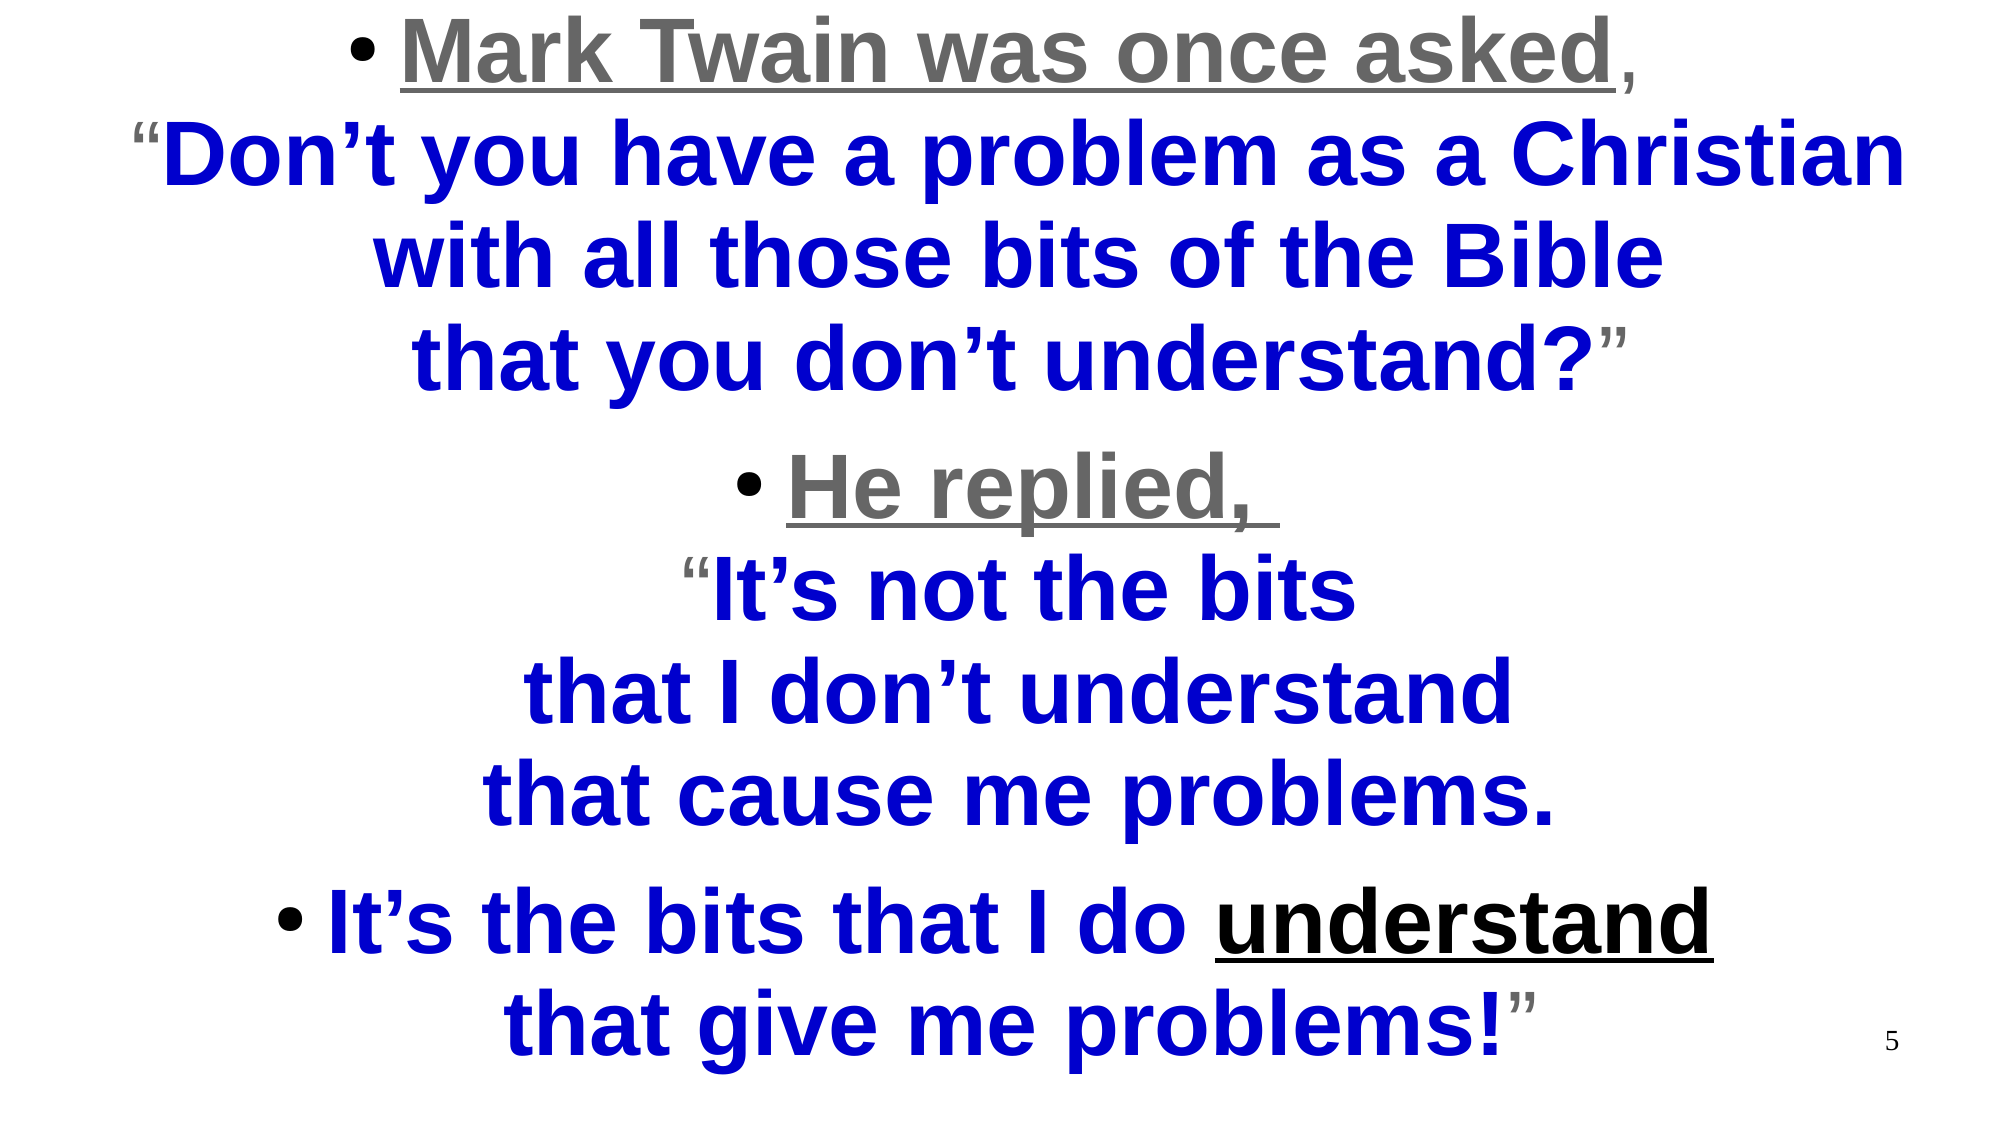

# Mark Twain was once asked, “Don’t you have a problem as a Christian with all those bits of the Bible that you don’t understand?”
He replied,
“It’s not the bits
that I don’t understand
that cause me problems.
It’s the bits that I do understand
that give me problems!”
5